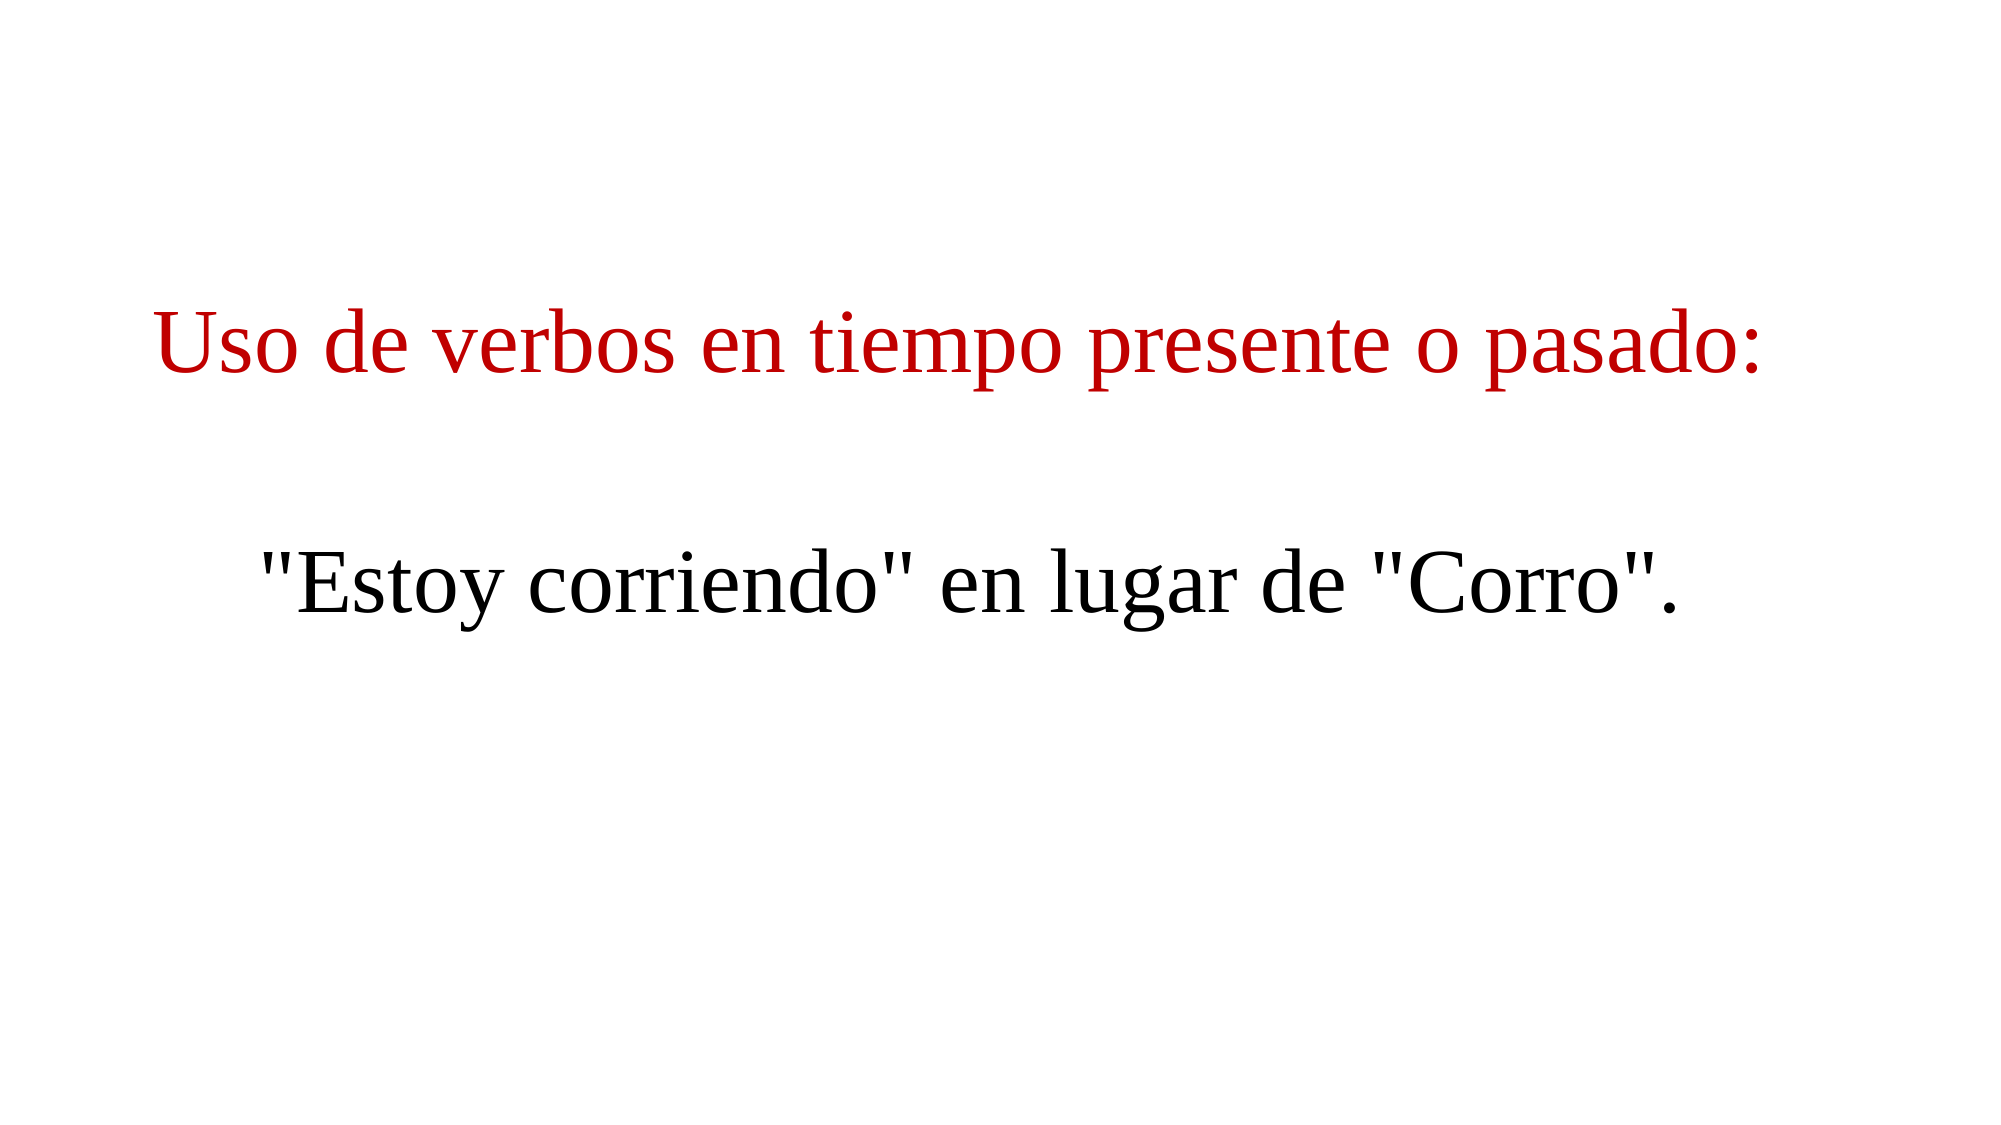

# Uso de verbos en tiempo presente o pasado:
"Estoy corriendo" en lugar de "Corro".